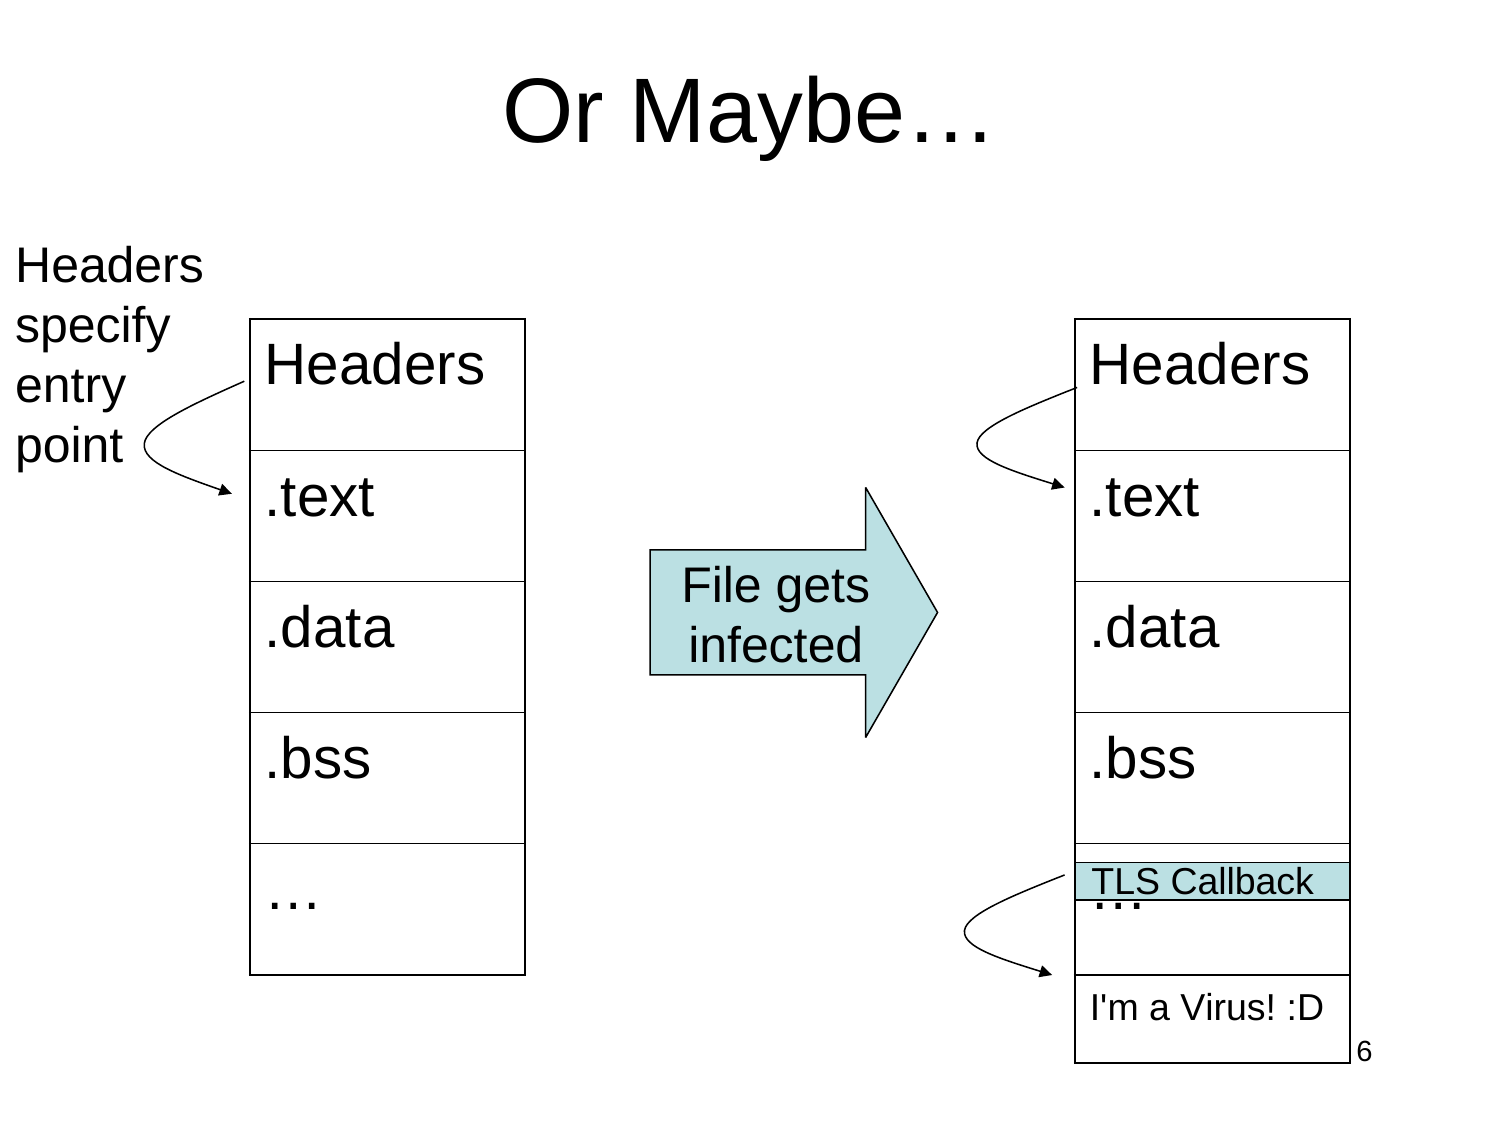

# Or Maybe…
Headers
specify
entry
point
| Headers |
| --- |
| .text |
| .data |
| .bss |
| … |
| Headers |
| --- |
| .text |
| .data |
| .bss |
| … |
File gets
infected
TLS Callback
| I'm a Virus! :D |
| --- |